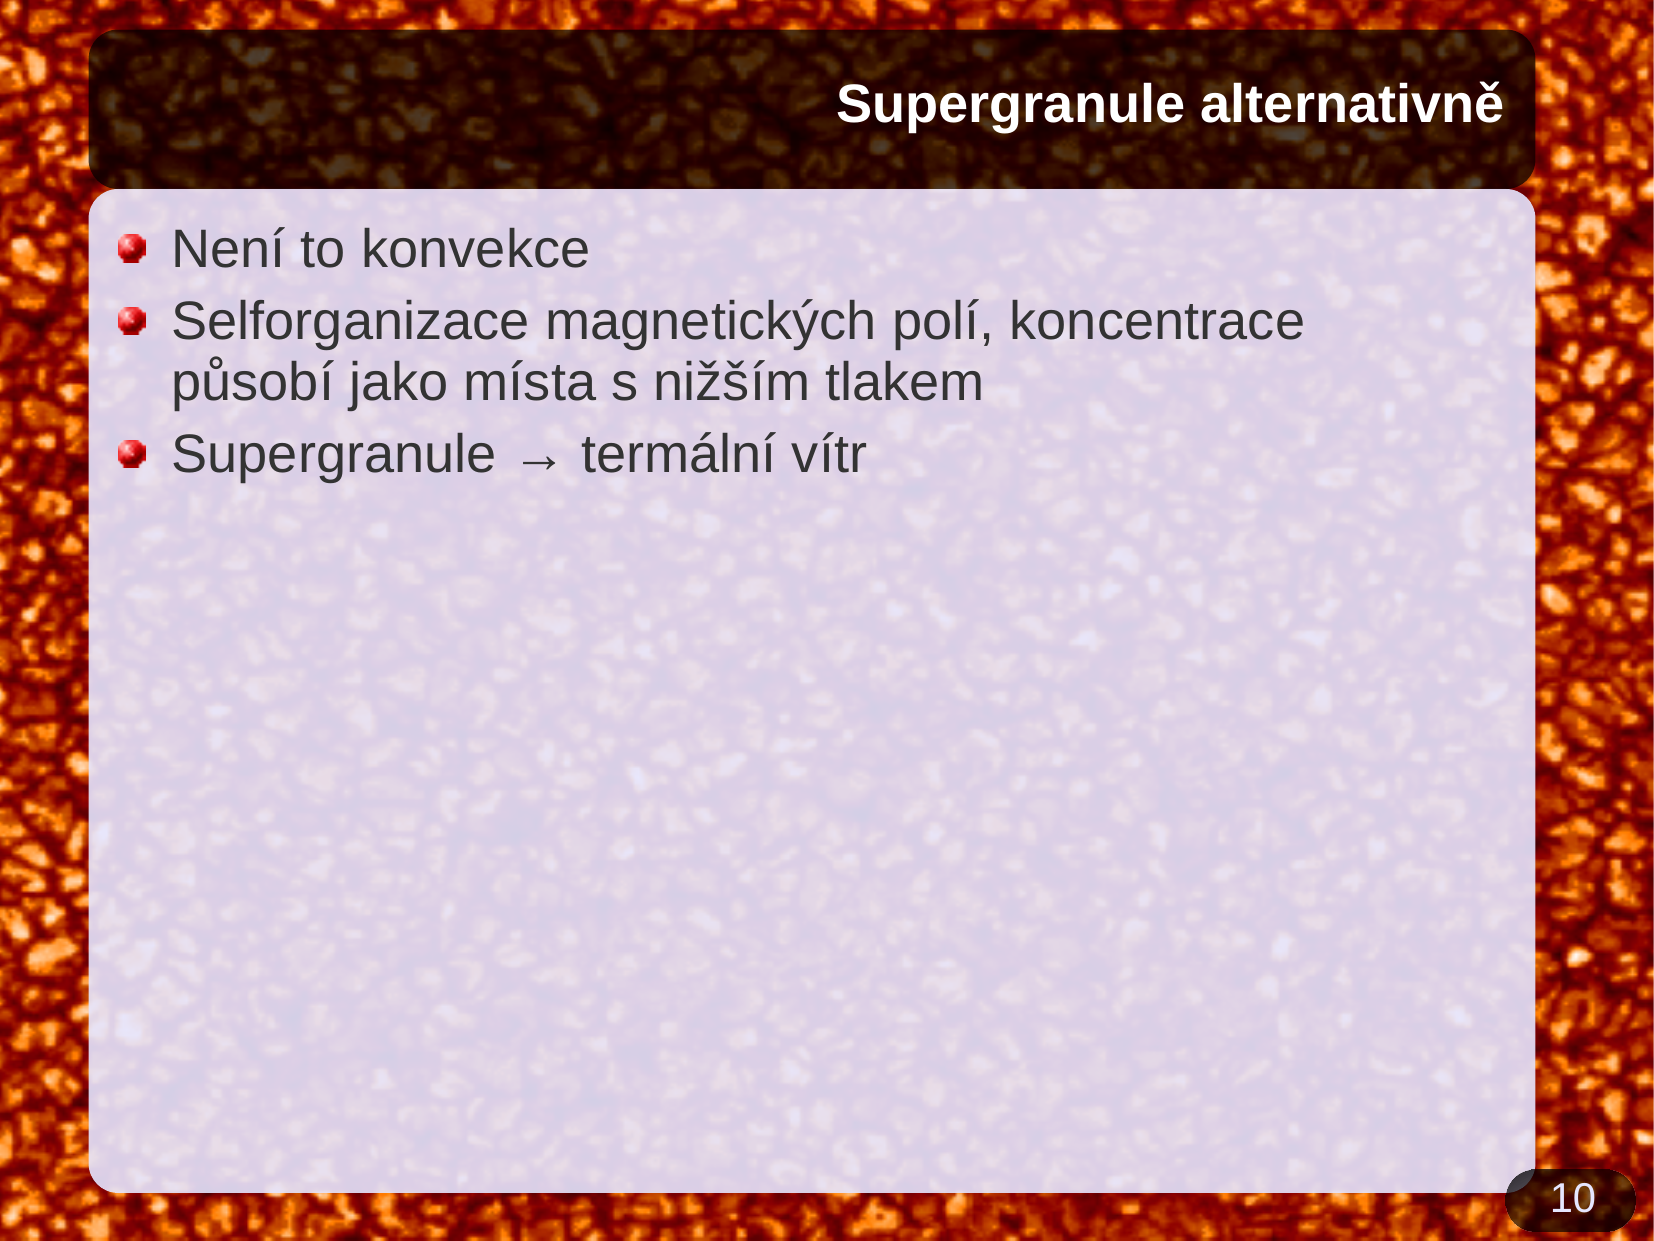

# Supergranule alternativně
Není to konvekce
Selforganizace magnetických polí, koncentrace působí jako místa s nižším tlakem
Supergranule → termální vítr